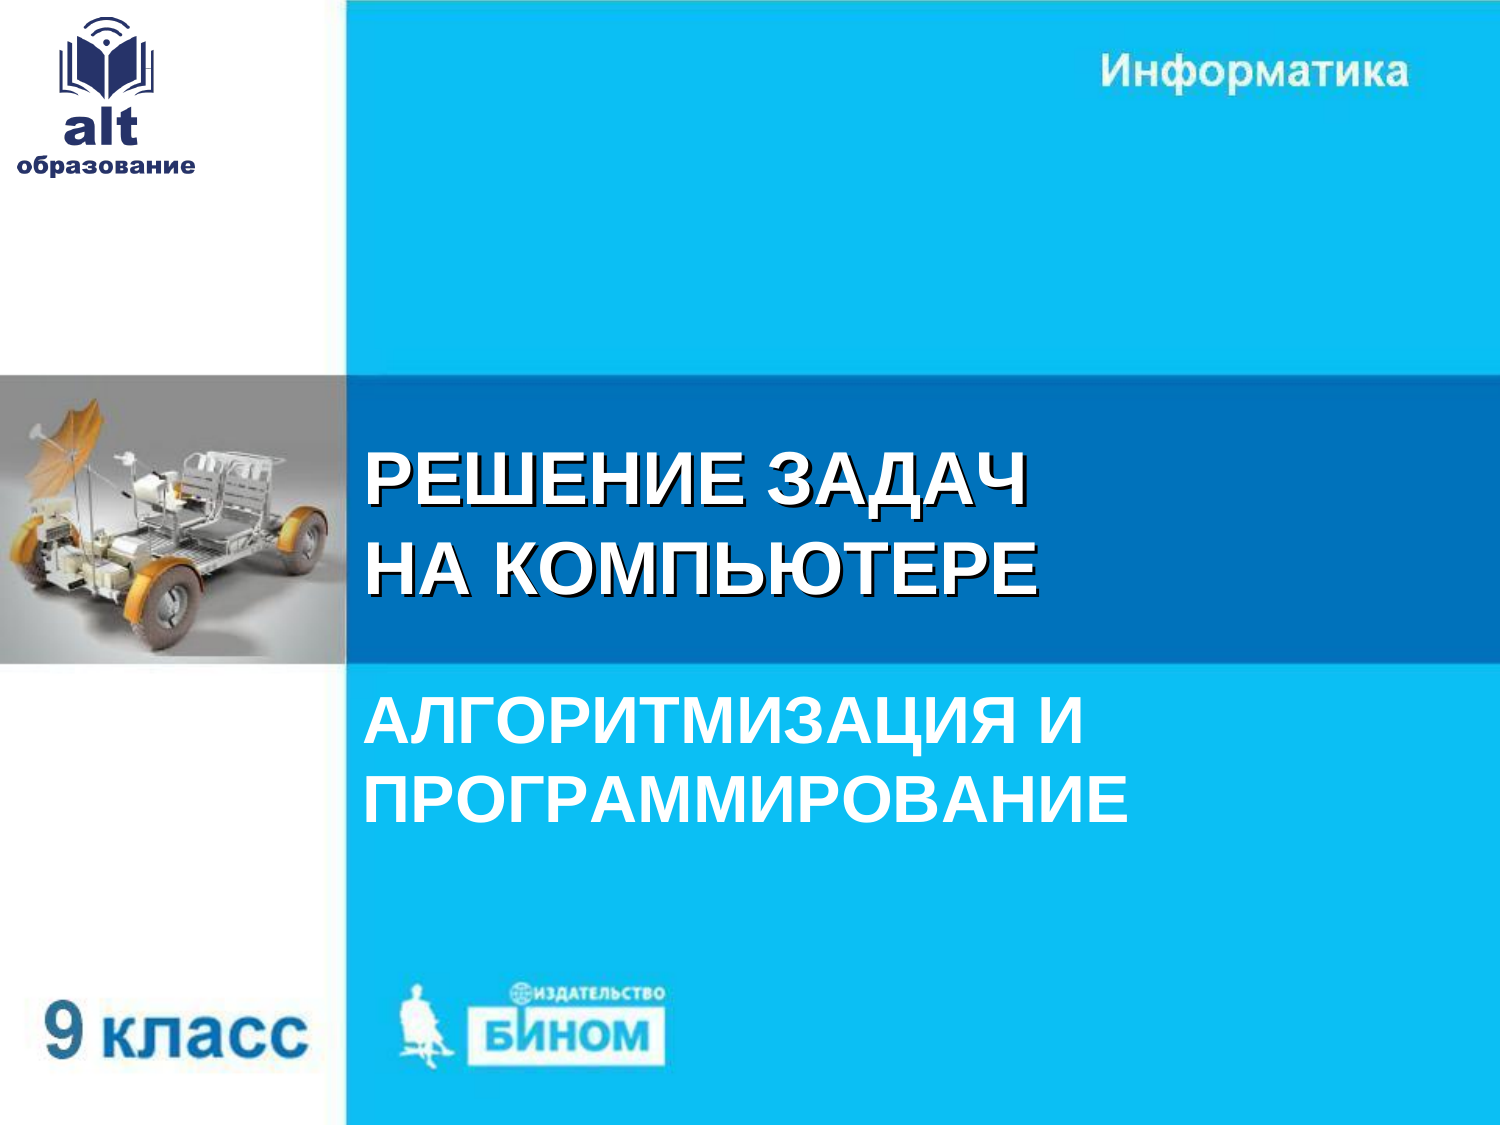

РЕШЕНИЕ ЗАДАЧ
НА КОМПЬЮТЕРЕ
АЛГОРИТМИЗАЦИЯ И ПРОГРАММИРОВАНИЕ